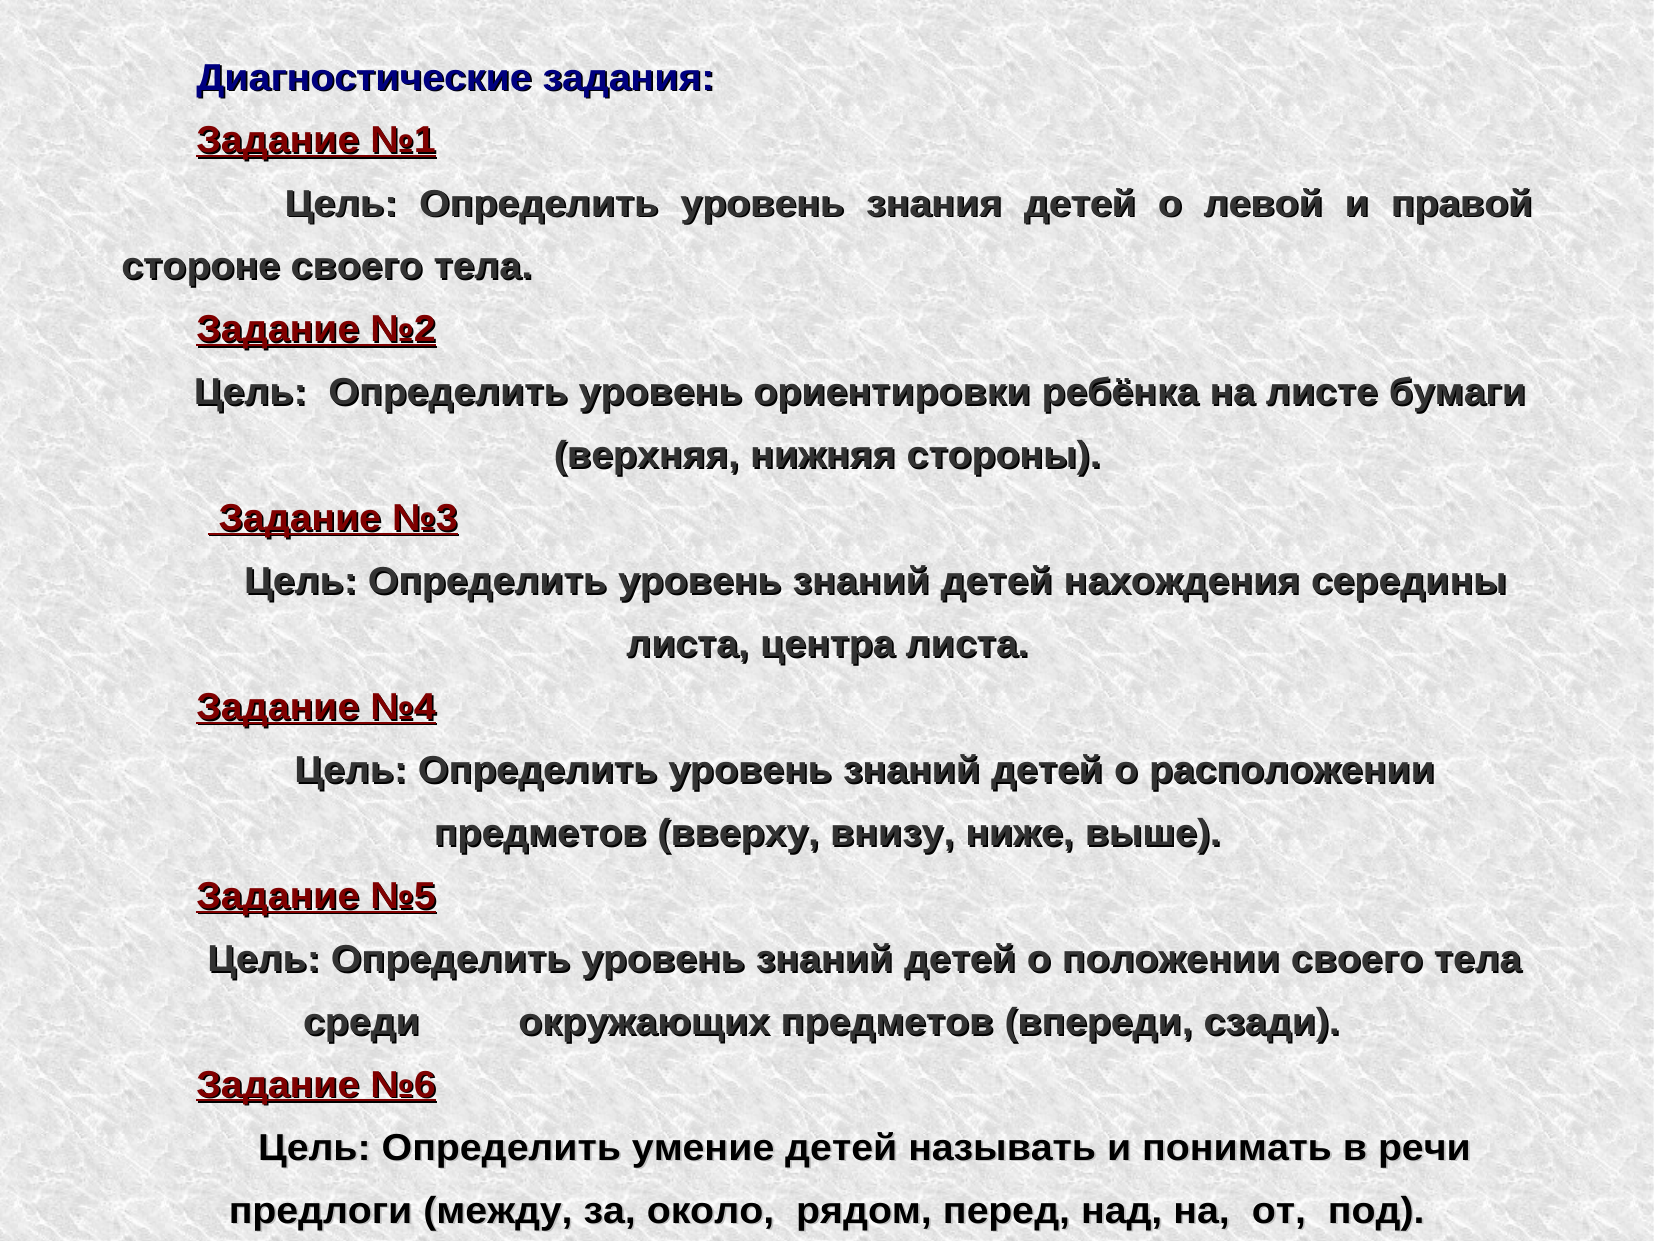

# Диагностические задания:
Задание №1
 Цель: Определить уровень знания детей о левой и правой стороне своего тела.
Задание №2
 Цель: Определить уровень ориентировки ребёнка на листе бумаги (верхняя, нижняя стороны).
 Задание №3
 Цель: Определить уровень знаний детей нахождения середины листа, центра листа.
Задание №4
Цель: Определить уровень знаний детей о расположении предметов (вверху, внизу, ниже, выше).
Задание №5
Цель: Определить уровень знаний детей о положении своего тела среди окружающих предметов (впереди, сзади).
Задание №6
Цель: Определить умение детей называть и понимать в речи предлоги (между, за, около, рядом, перед, над, на, от, под).